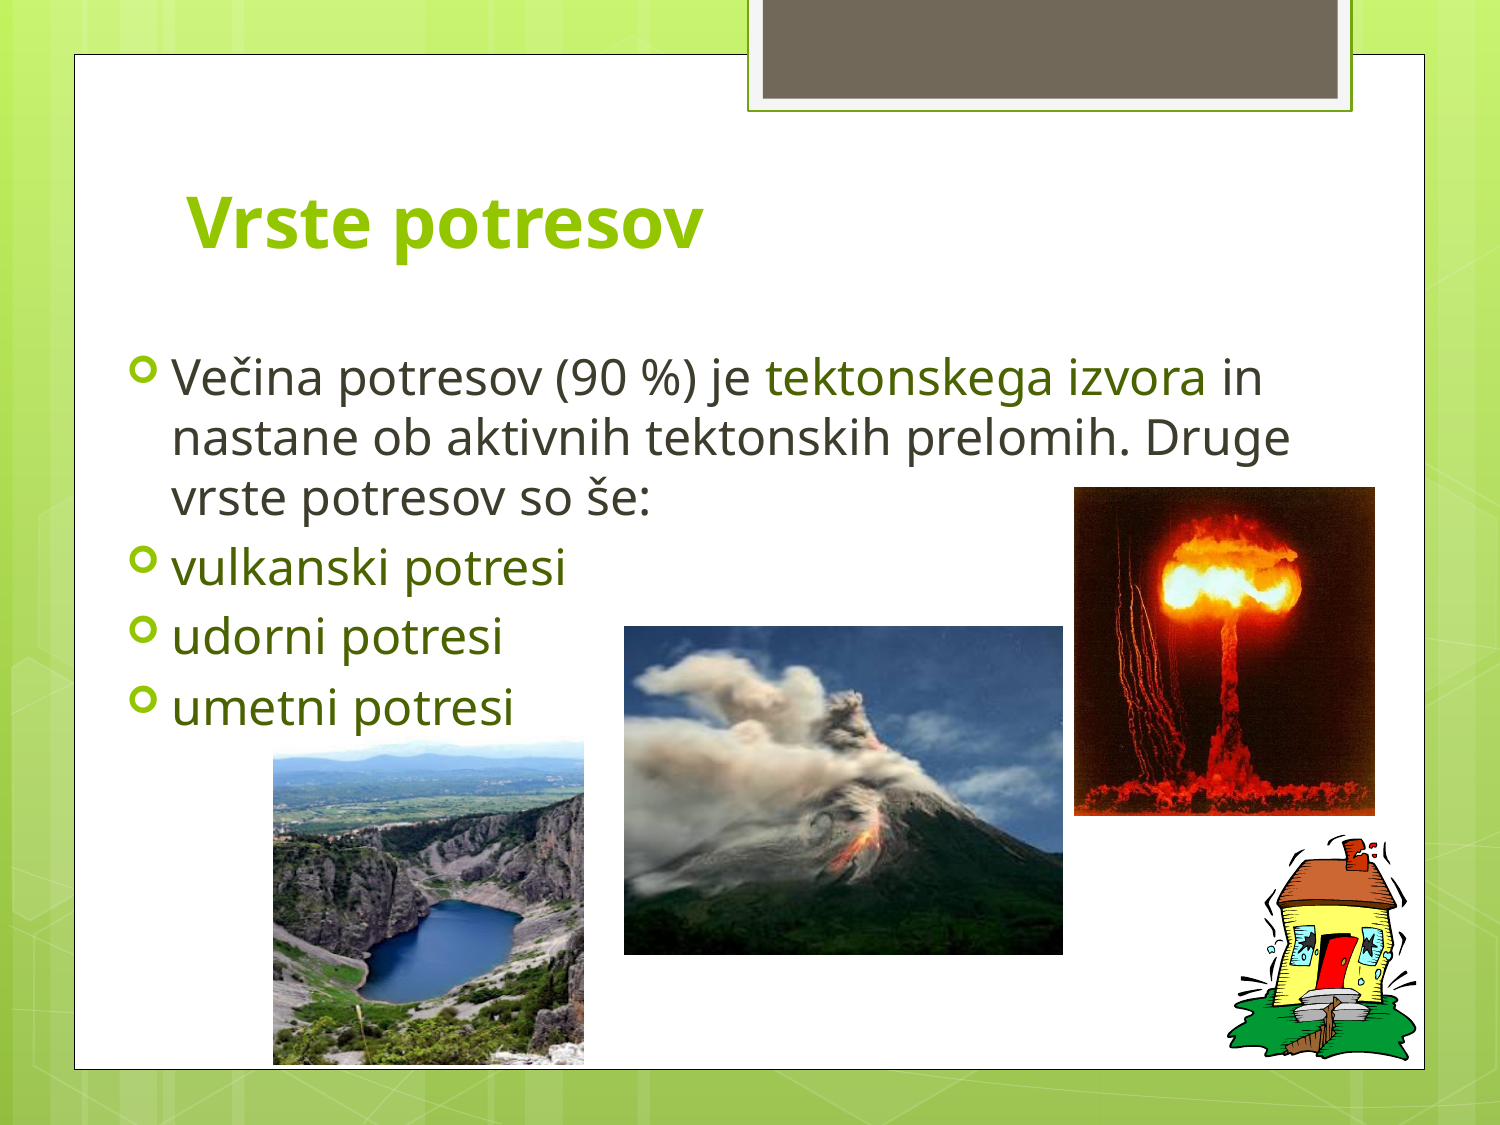

# Vrste potresov
Večina potresov (90 %) je tektonskega izvora in nastane ob aktivnih tektonskih prelomih. Druge vrste potresov so še:
vulkanski potresi
udorni potresi
umetni potresi